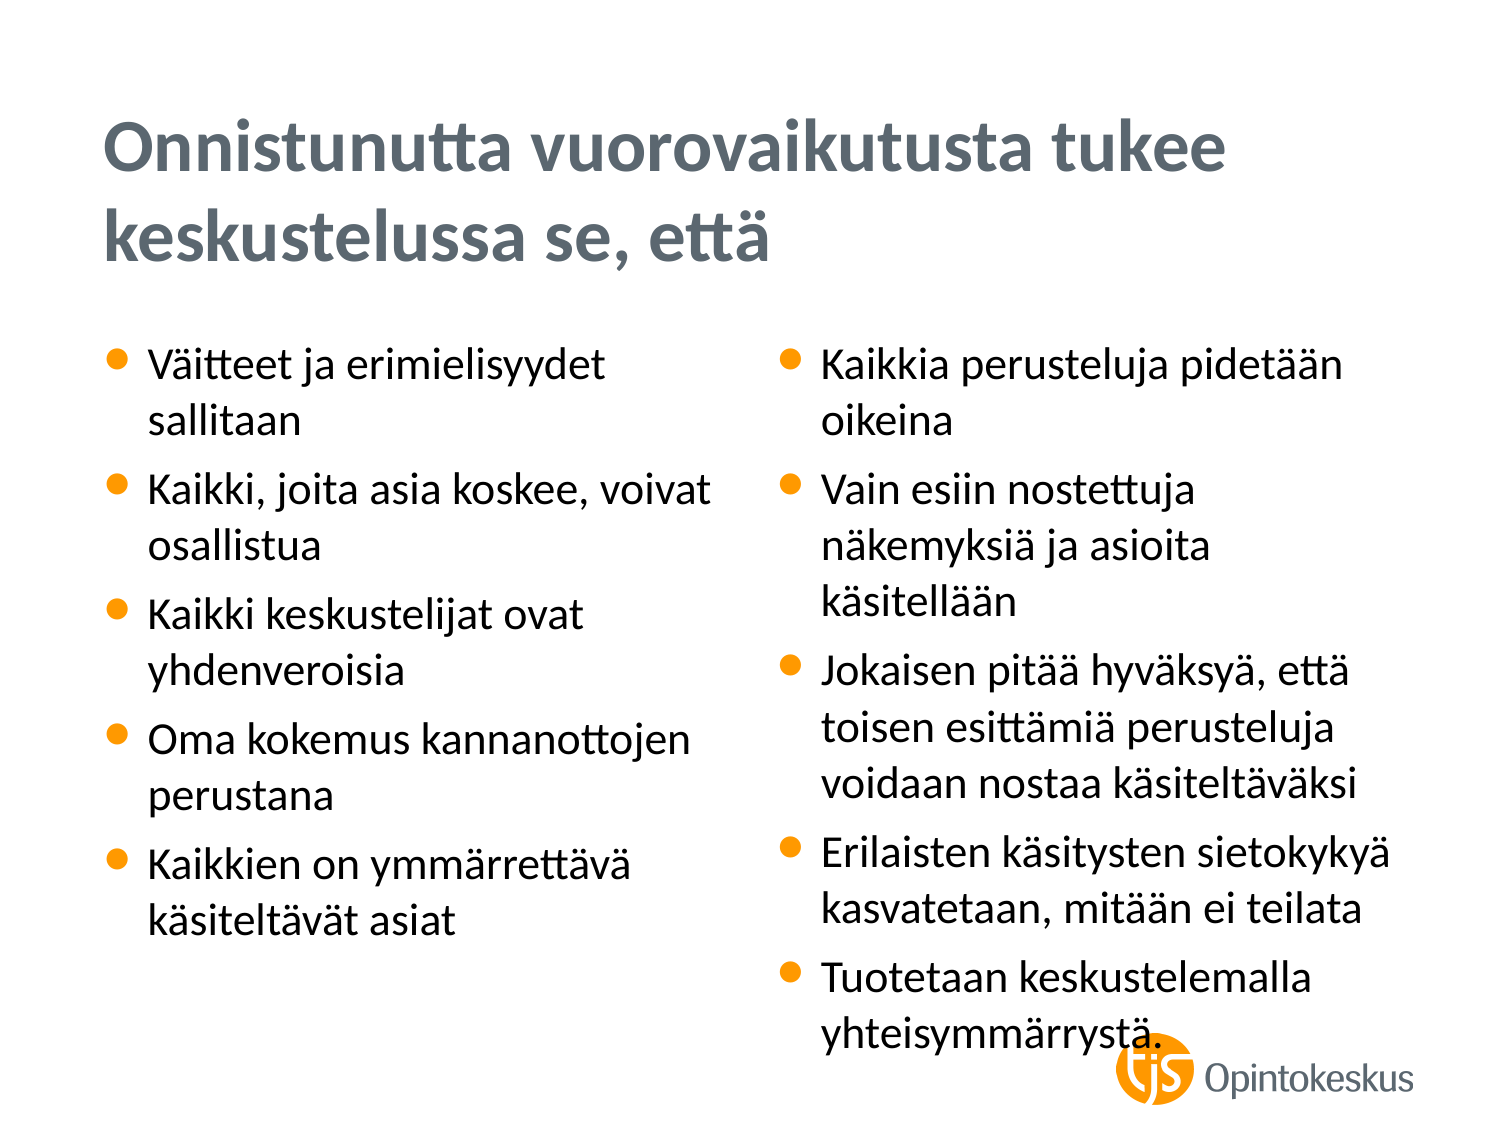

Onnistunutta vuorovaikutusta tukee keskustelussa se, että
# Väitteet ja erimielisyydet sallitaan
Kaikki, joita asia koskee, voivat osallistua
Kaikki keskustelijat ovat yhdenveroisia
Oma kokemus kannanottojen perustana
Kaikkien on ymmärrettävä käsiteltävät asiat
Kaikkia perusteluja pidetään oikeina
Vain esiin nostettuja näkemyksiä ja asioita käsitellään
Jokaisen pitää hyväksyä, että toisen esittämiä perusteluja voidaan nostaa käsiteltäväksi
Erilaisten käsitysten sietokykyä kasvatetaan, mitään ei teilata
Tuotetaan keskustelemalla yhteisymmärrystä.